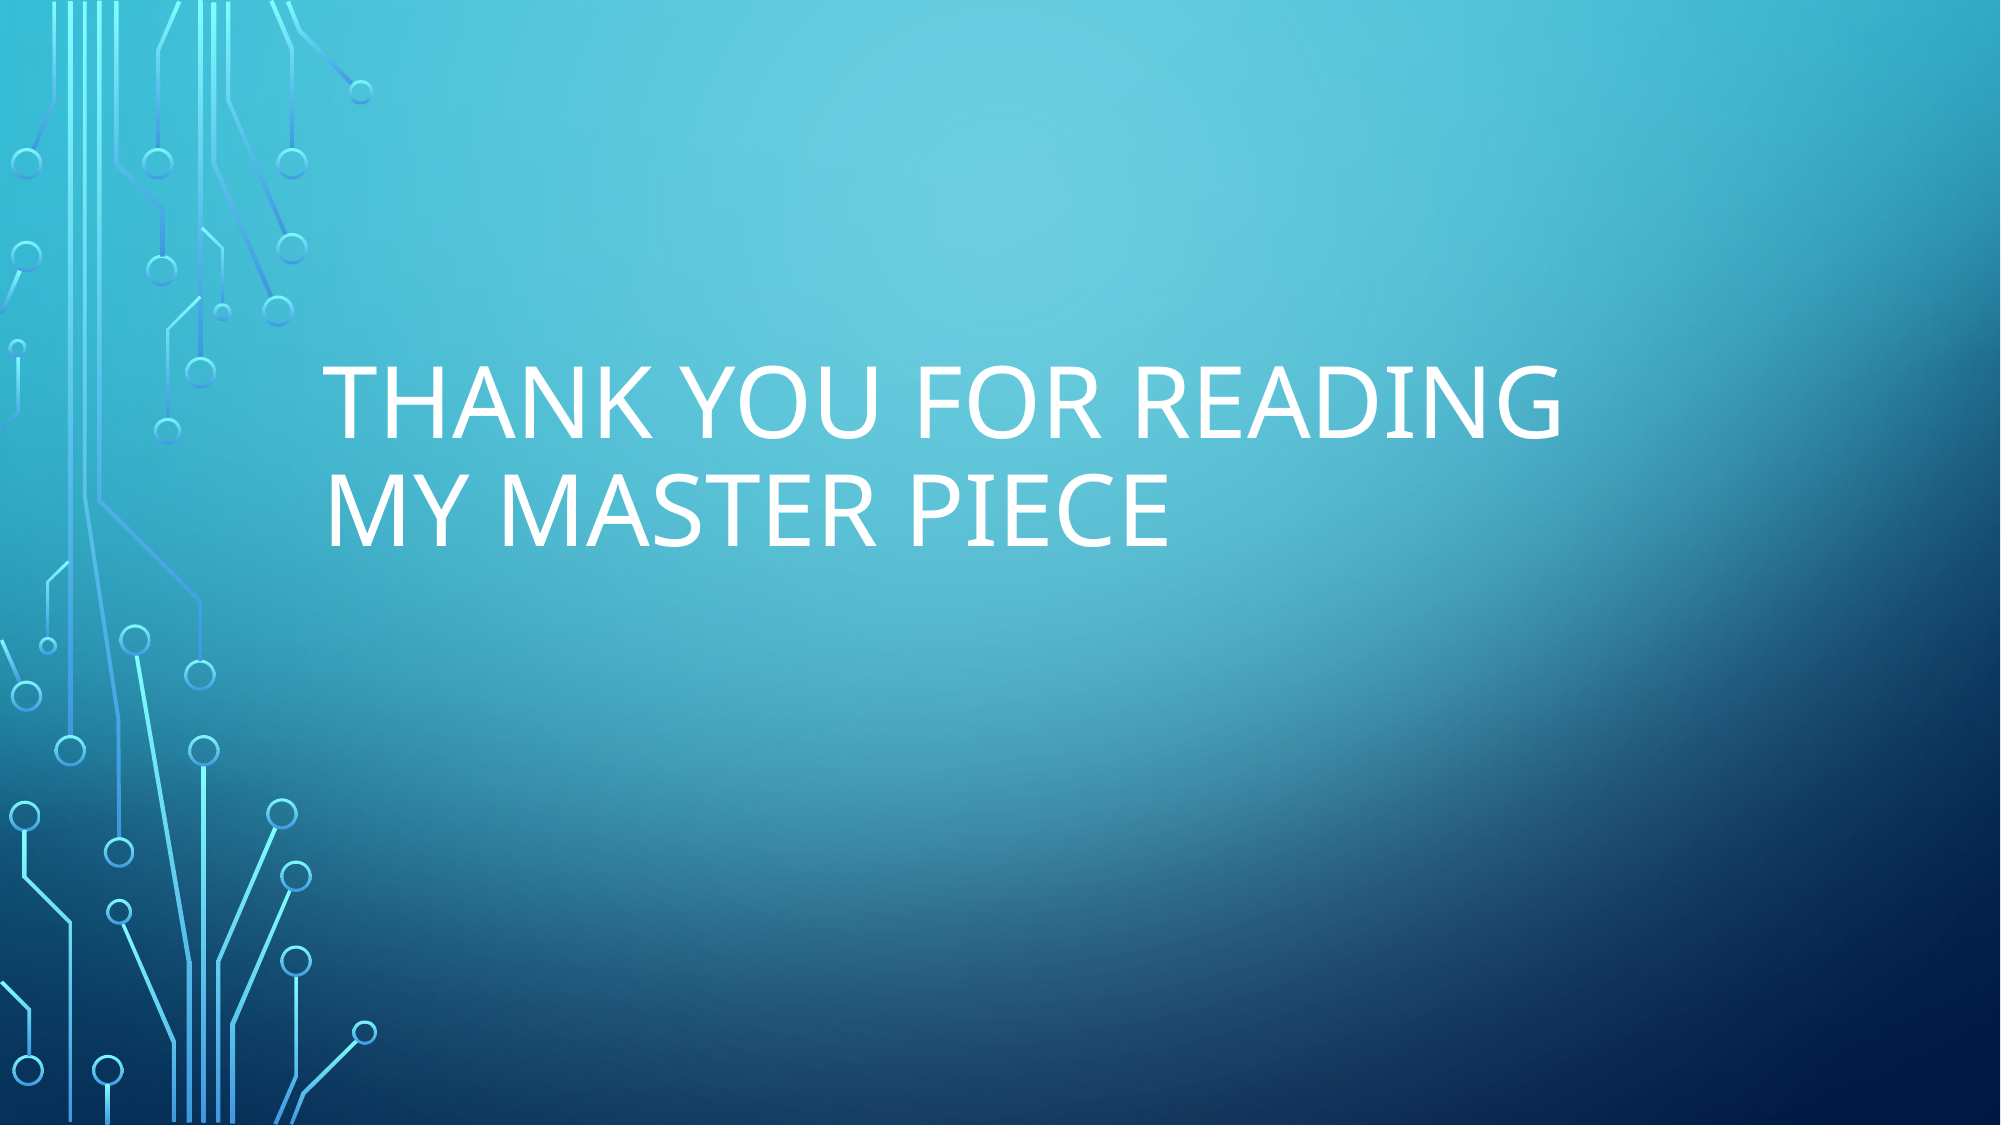

# THANK YOU FOR READING MY MASTER PIECE